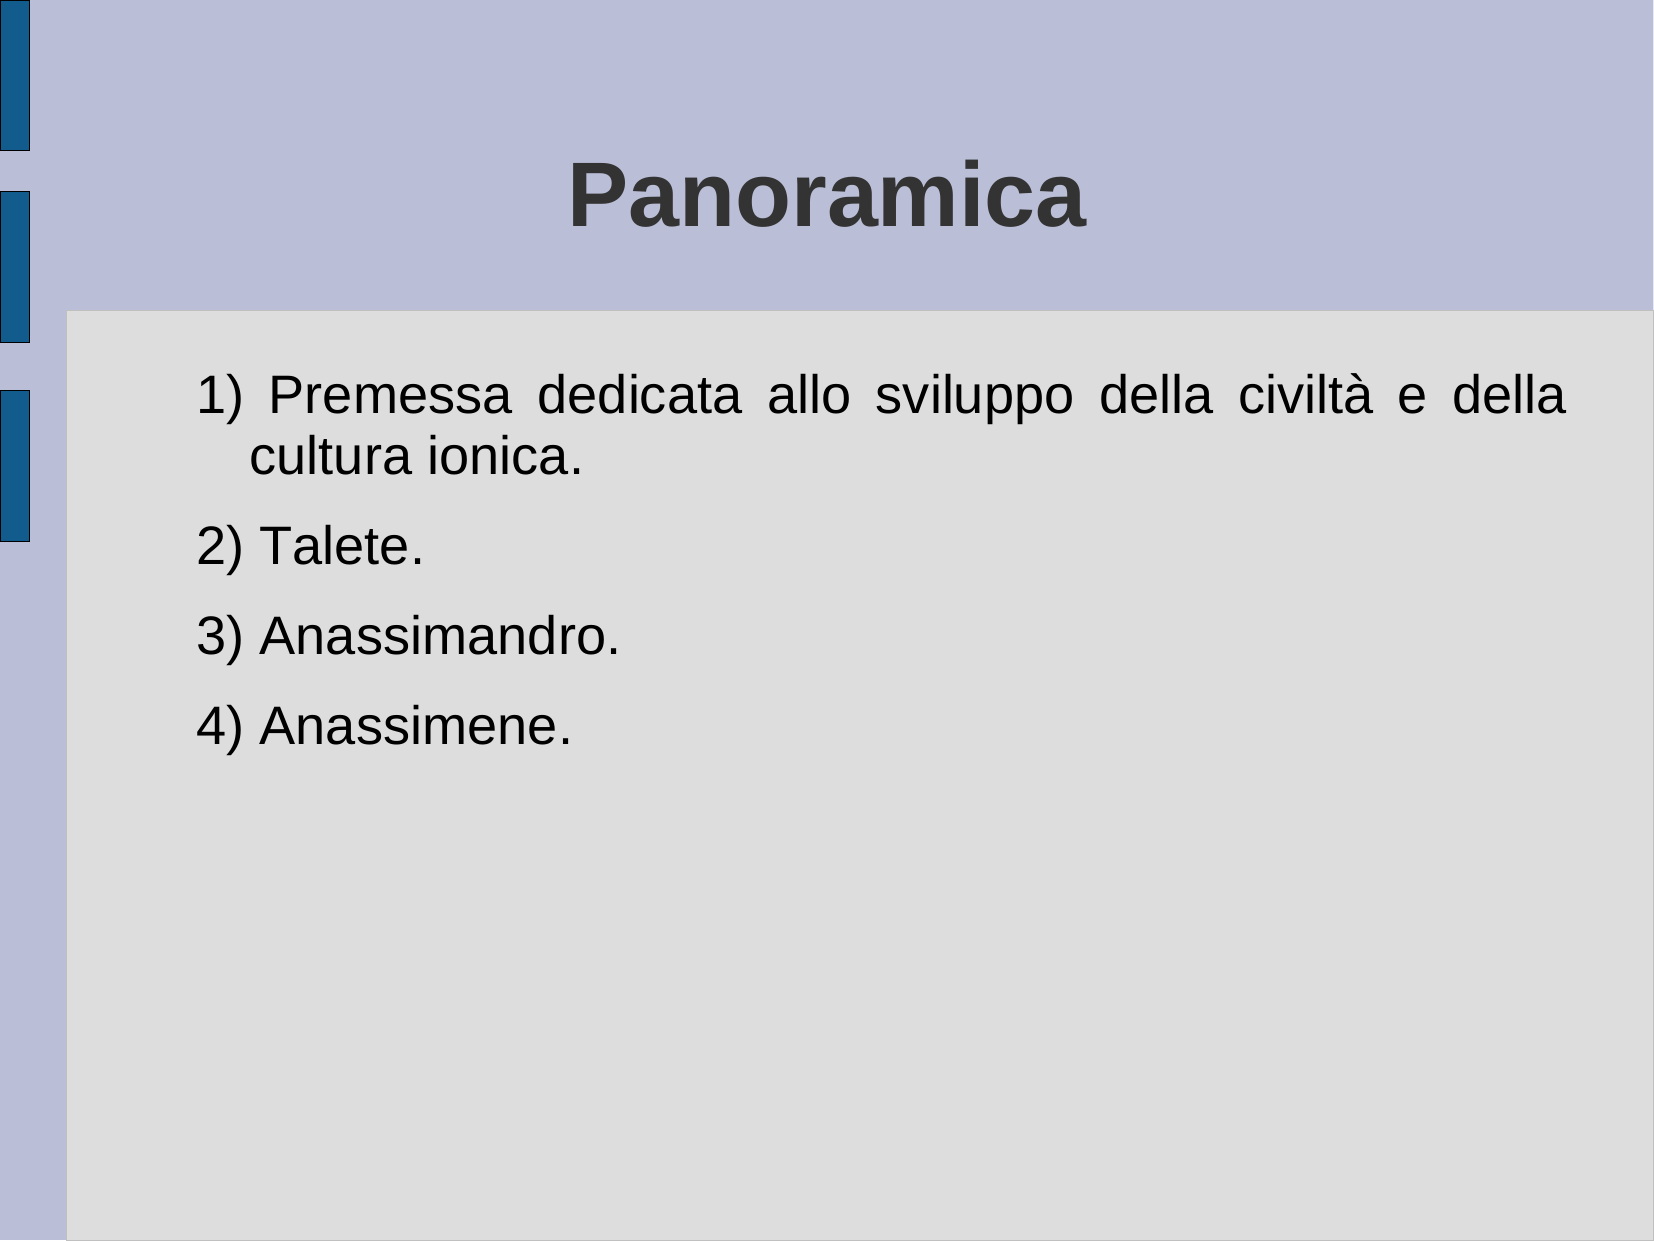

# Panoramica
1) Premessa dedicata allo sviluppo della civiltà e della cultura ionica.
2) Talete.
3) Anassimandro.
4) Anassimene.